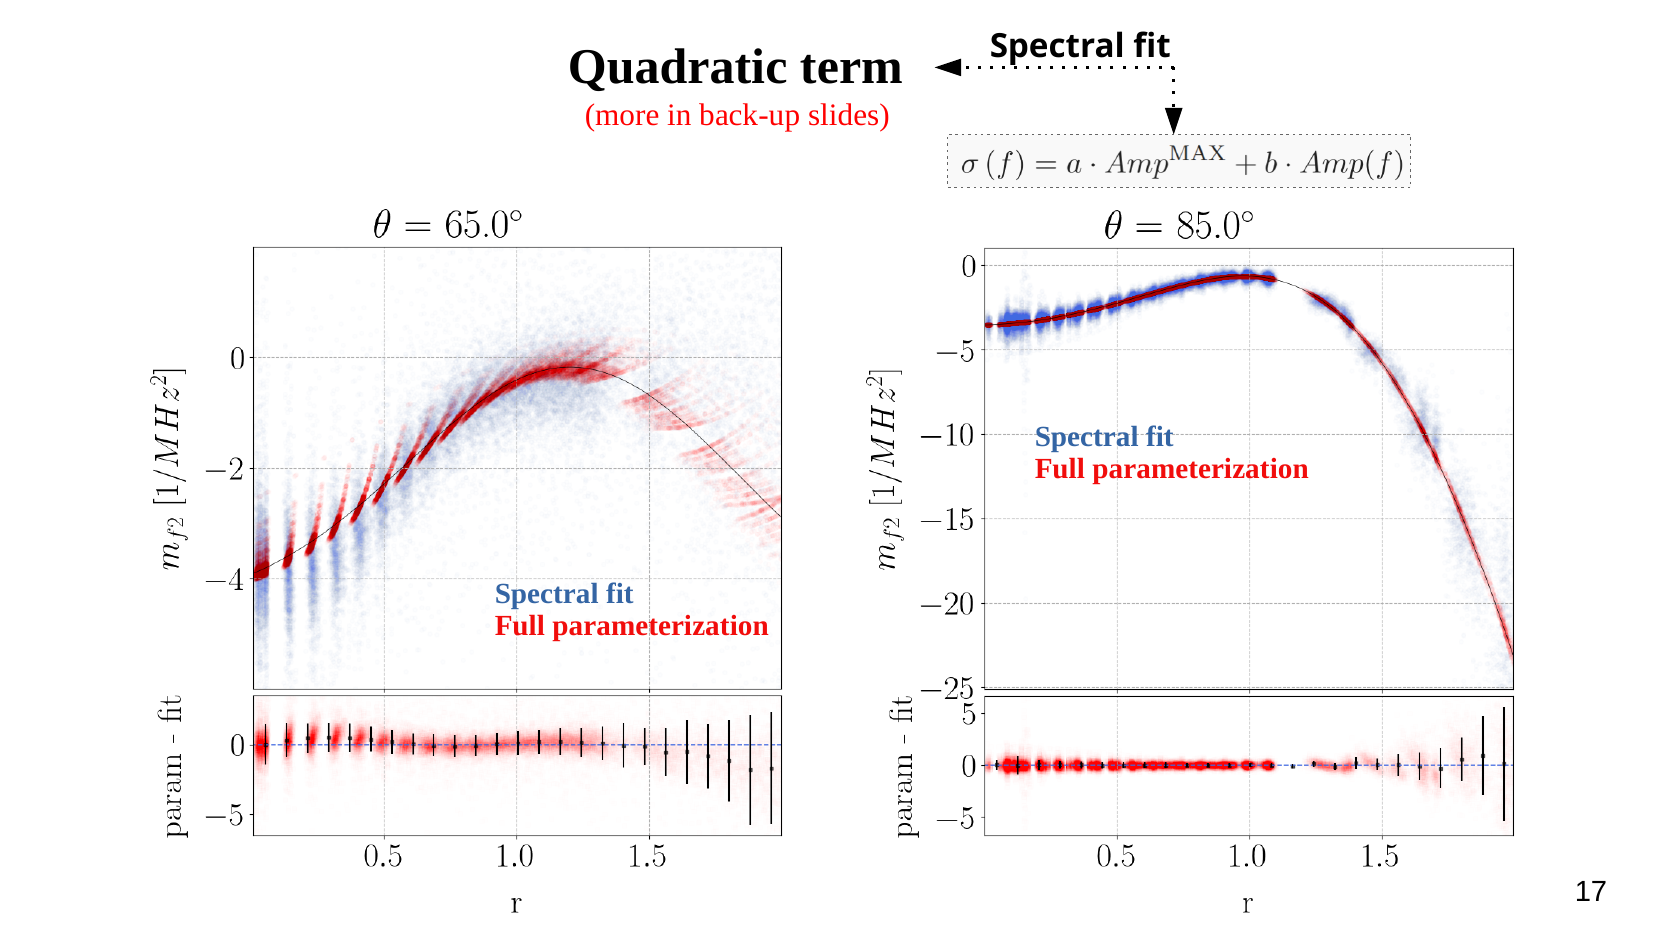

Spectral fit
Quadratic term
(more in back-up slides)
Spectral fit
Full parameterization
Spectral fit
Full parameterization